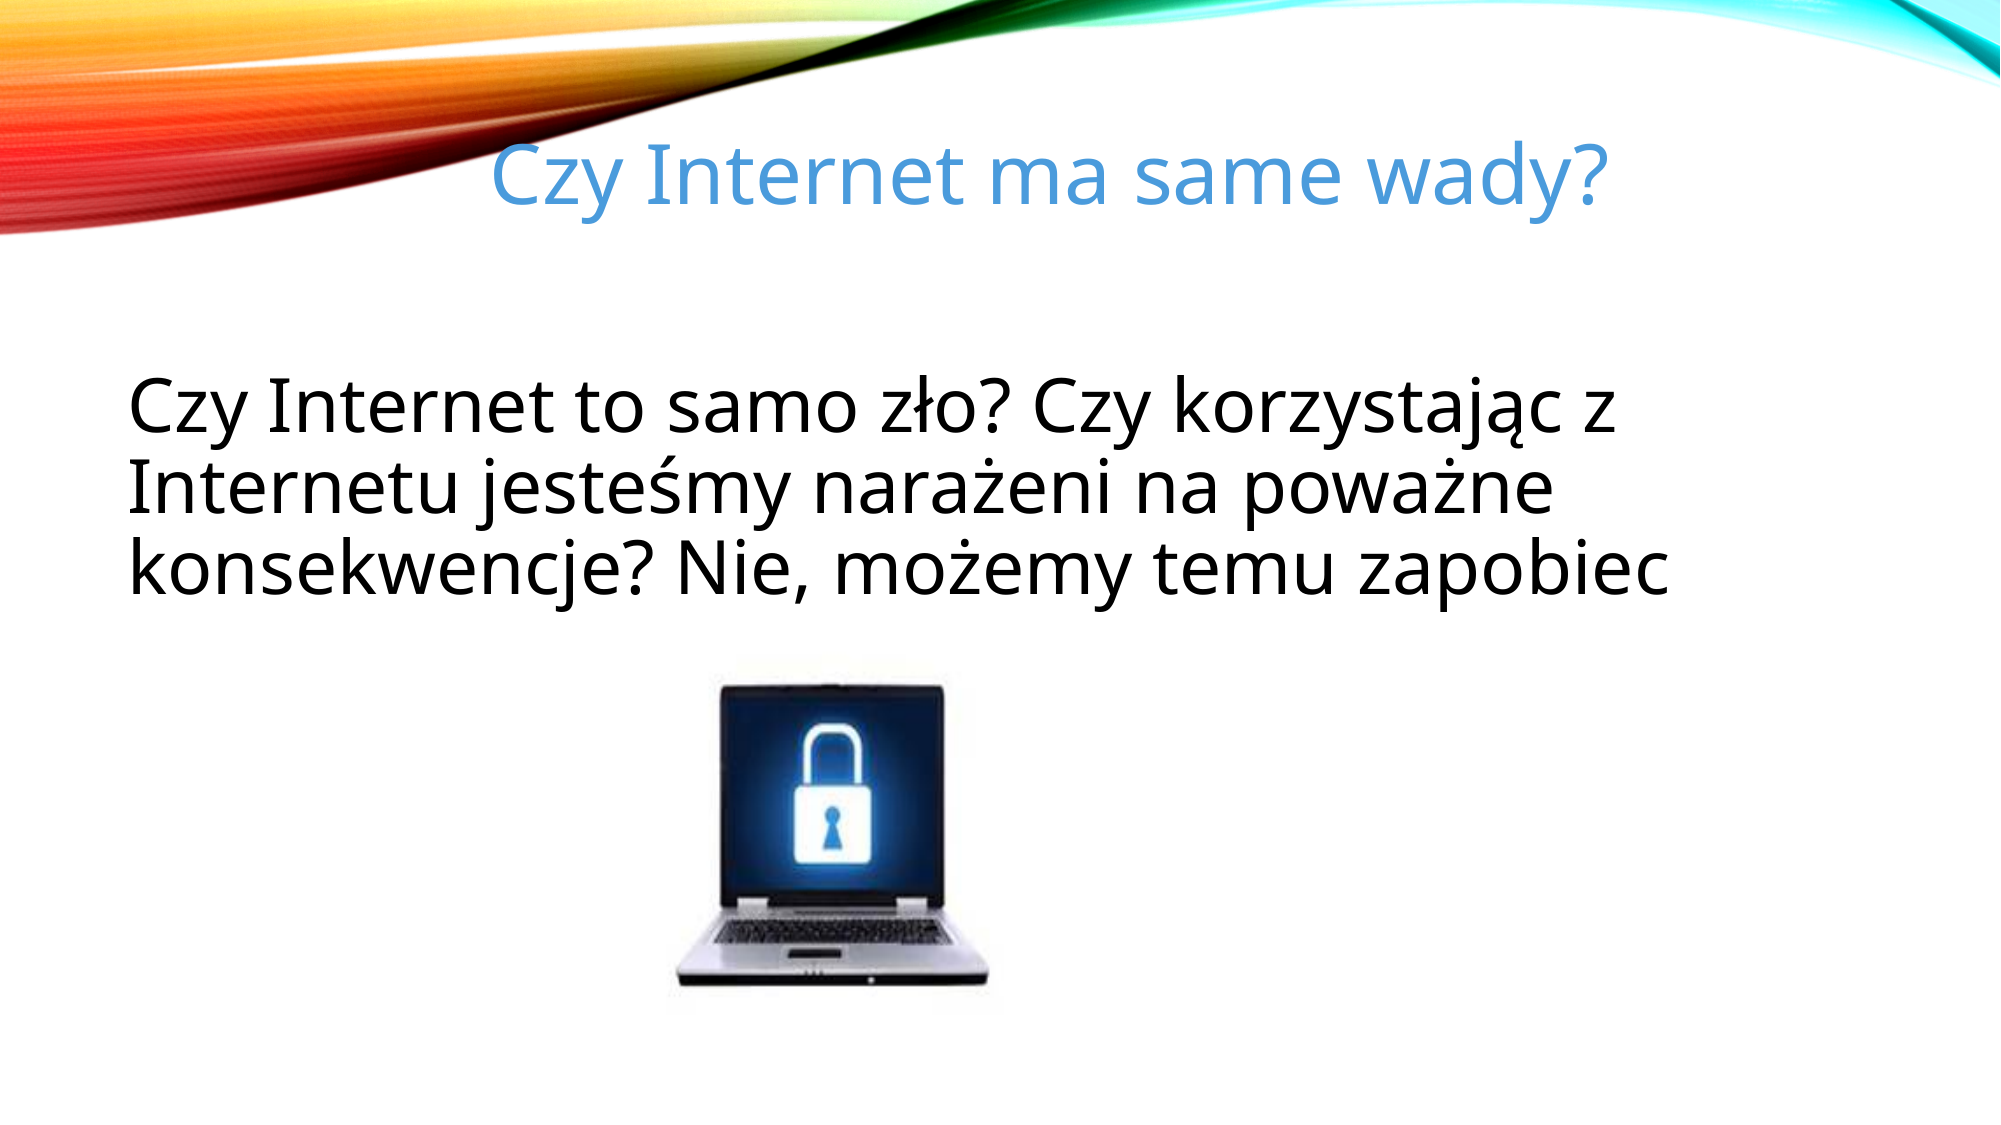

# Czy Internet ma same wady?
Czy Internet to samo zło? Czy korzystając z Internetu jesteśmy narażeni na poważne konsekwencje? Nie, możemy temu zapobiec!